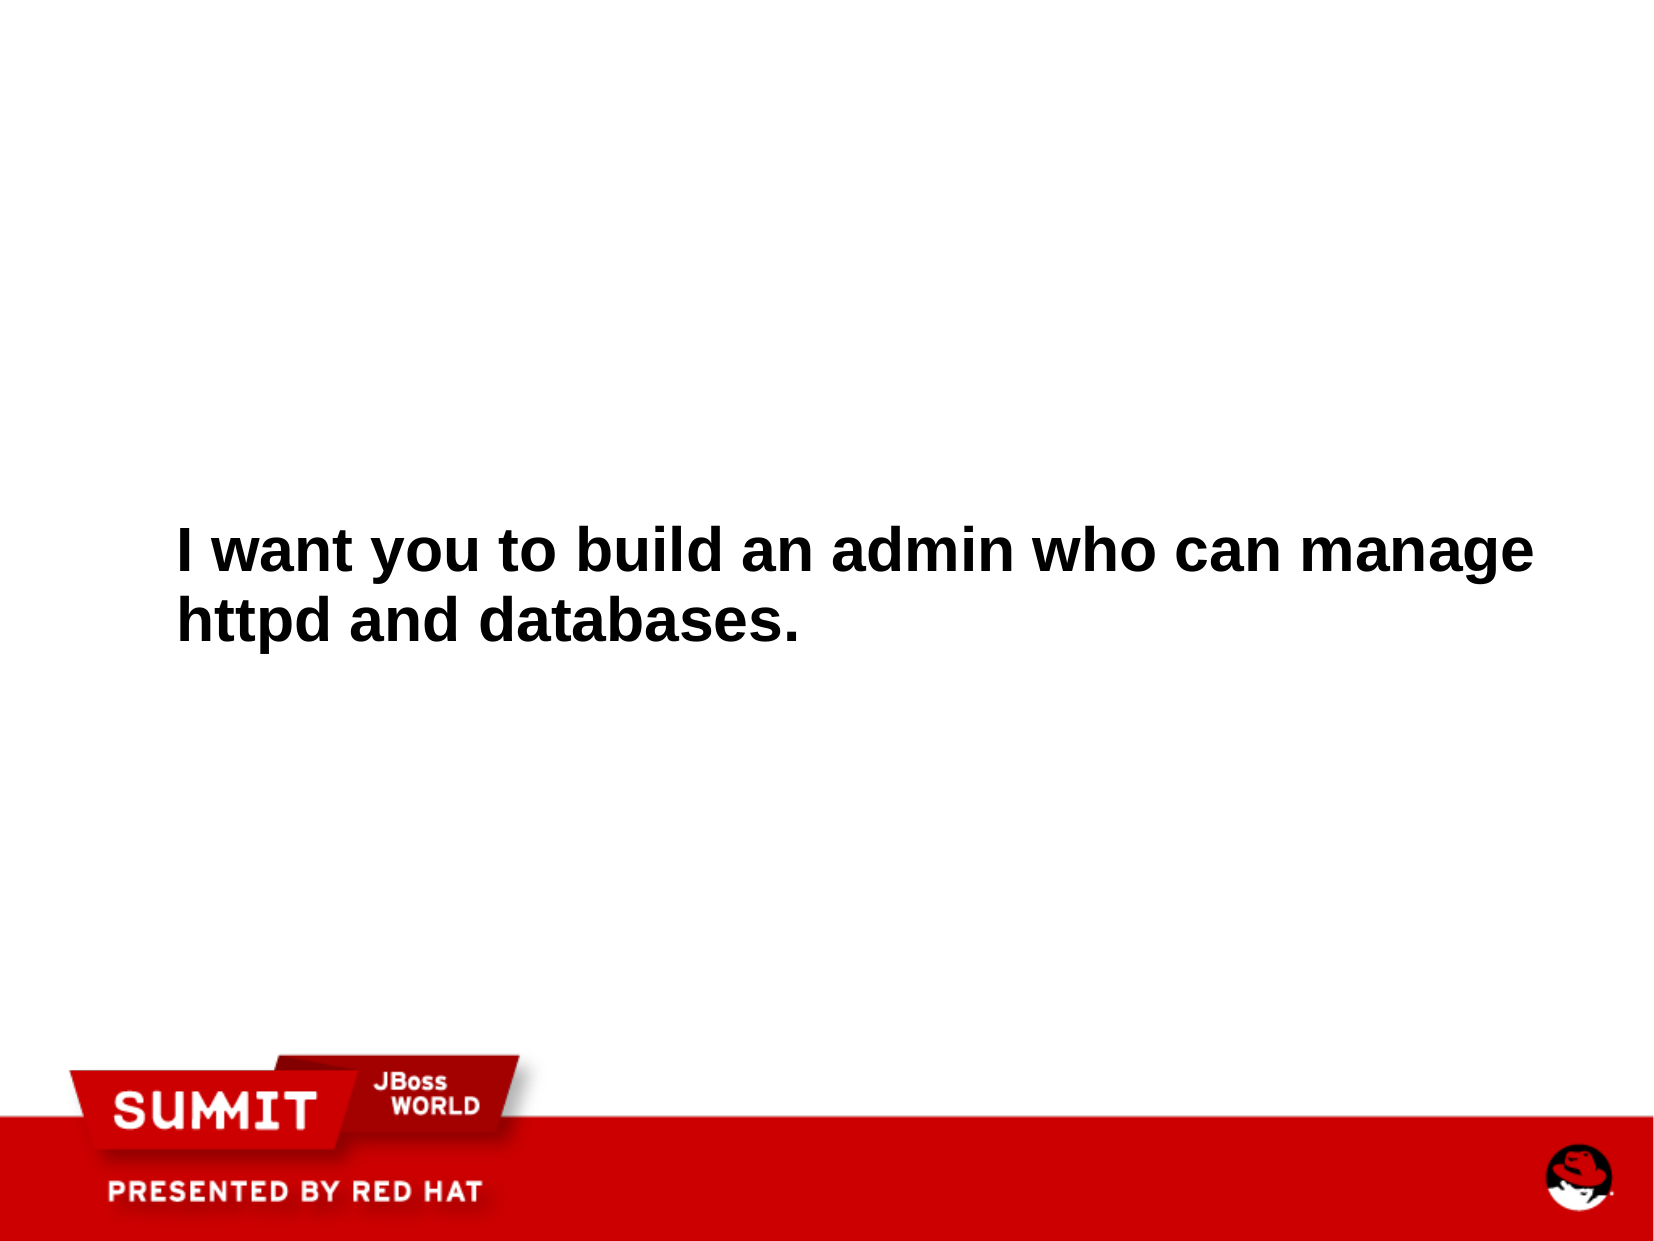

# I want you to build an admin who can manage httpd and databases.